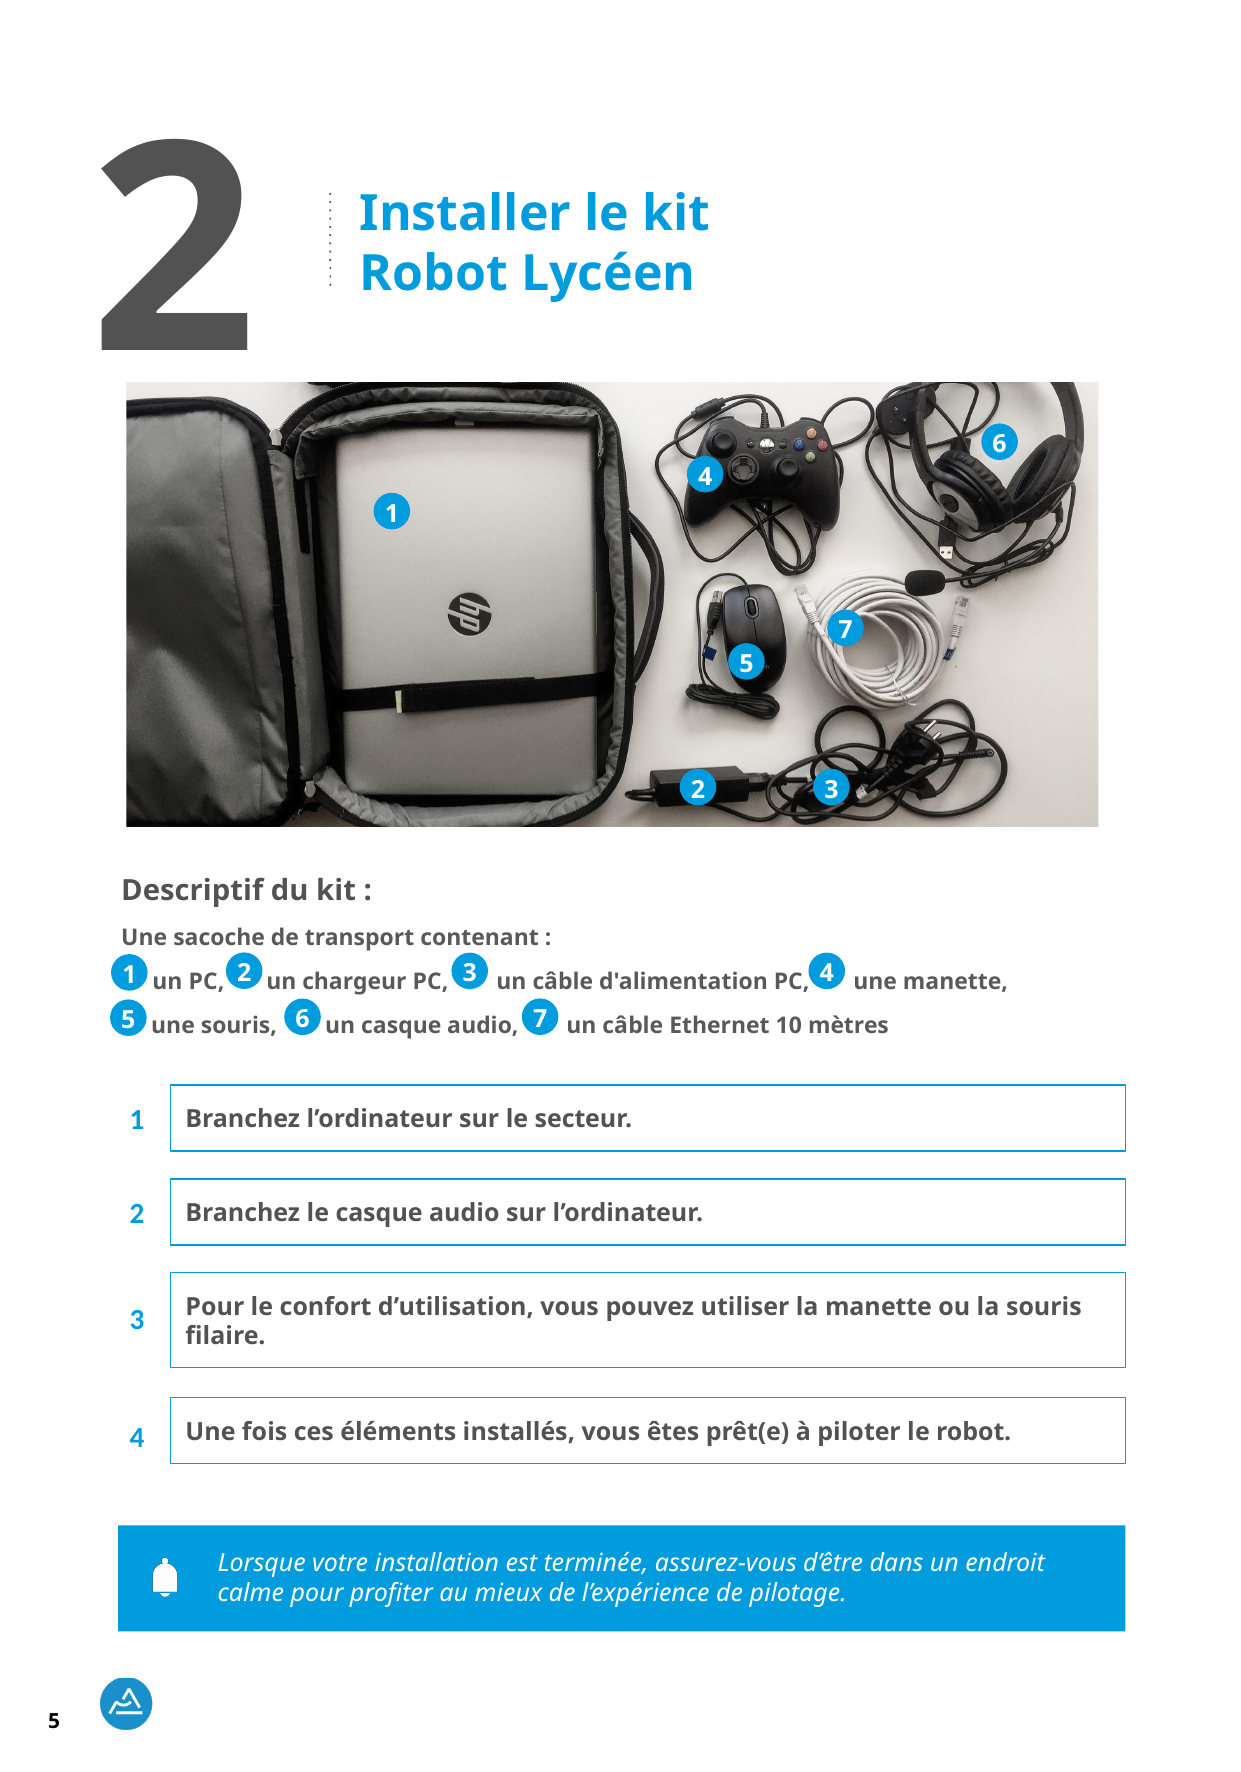

2
Installer le kit
Robot Lycéen
6
4
1
7
5
Descriptif du kit :
Une sacoche de transport contenant :
1 un PC, un chargeur PC, un câble d'alimentation PC, 4 une manette,
 une souris, un casque audio, un câble Ethernet 10 mètres
2
3
2
3
4
1
7
6
5
1
Branchez l’ordinateur sur le secteur.
Branchez le casque audio sur l’ordinateur.
2
Pour le confort d’utilisation, vous pouvez utiliser la manette ou la souris filaire.
3
Une fois ces éléments installés, vous êtes prêt(e) à piloter le robot.
4
Lorsque votre installation est terminée, assurez-vous d’être dans un endroit calme pour profiter au mieux de l’expérience de pilotage.
5